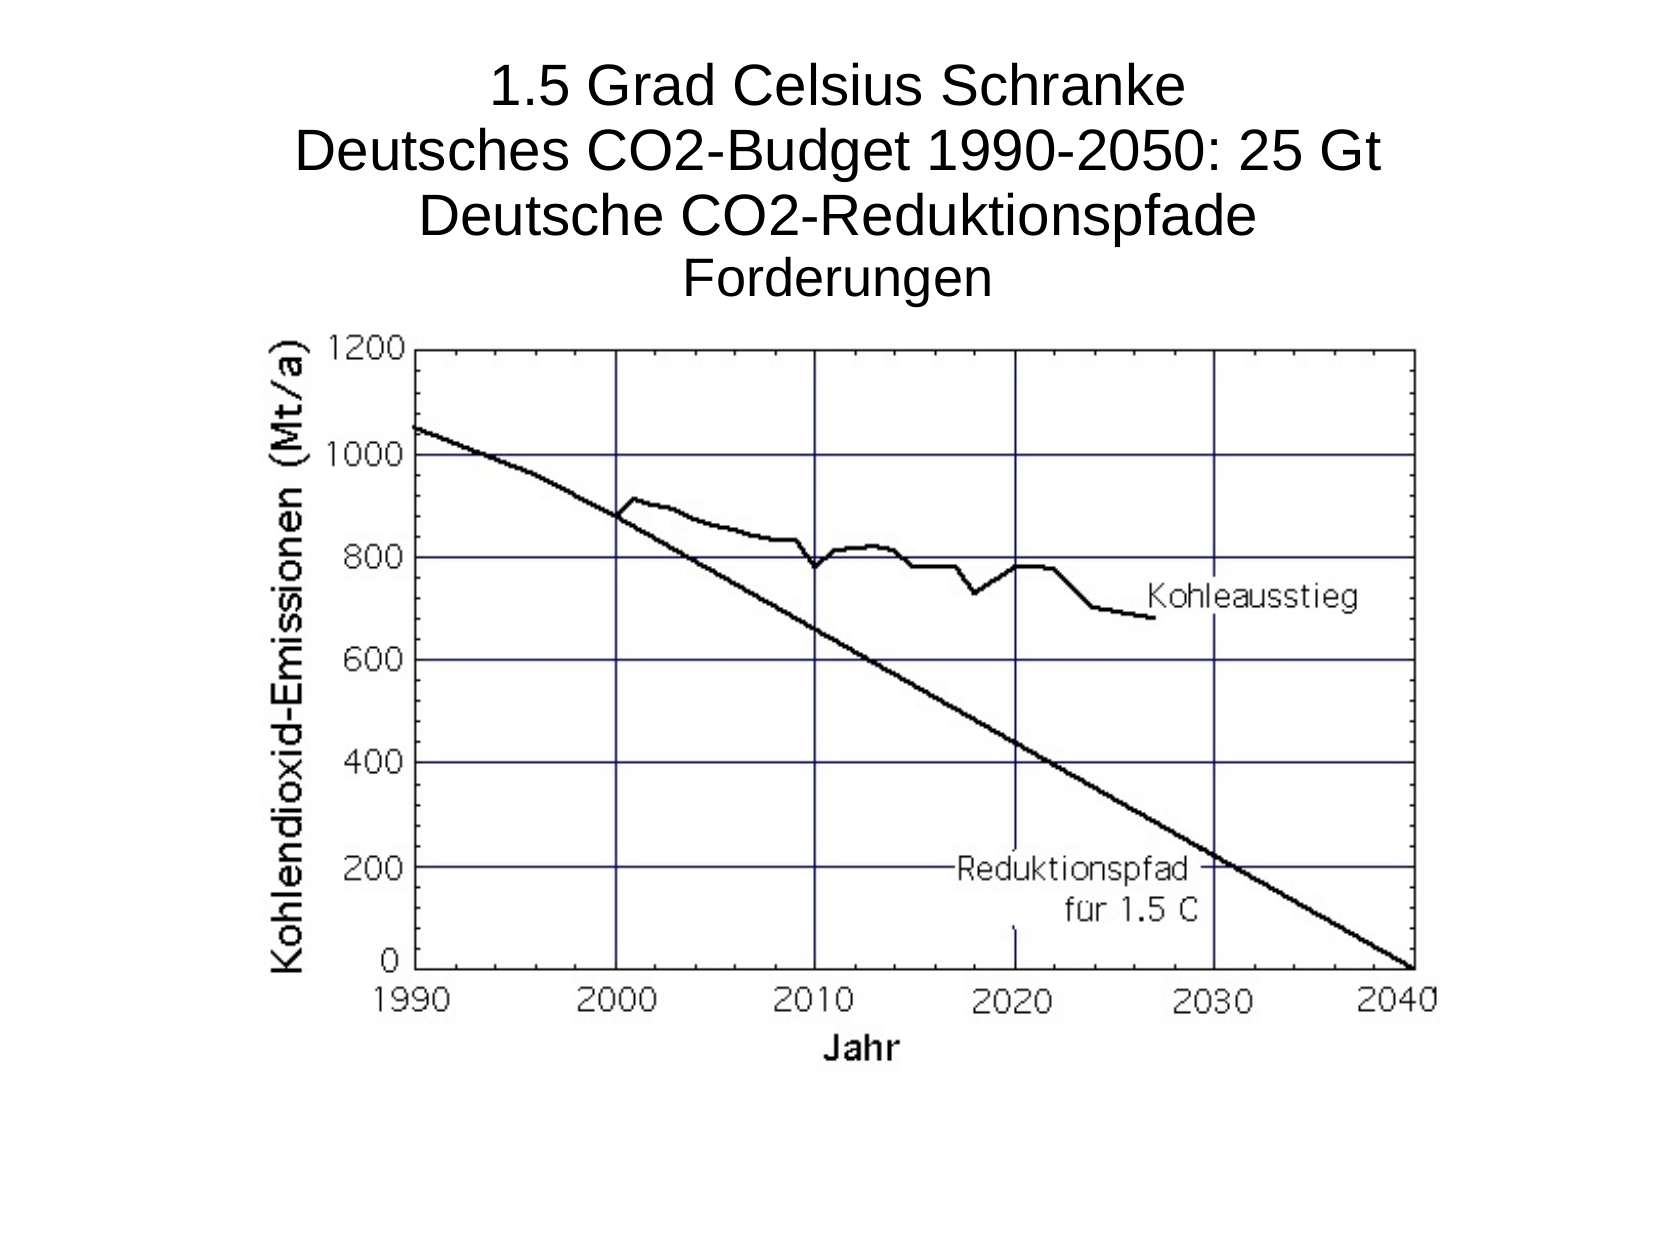

# 1.5 Grad Celsius Schranke Deutsches CO2-Budget 1990-2050: 25 Gt Deutsche CO2-Reduktionspfade Forderungen